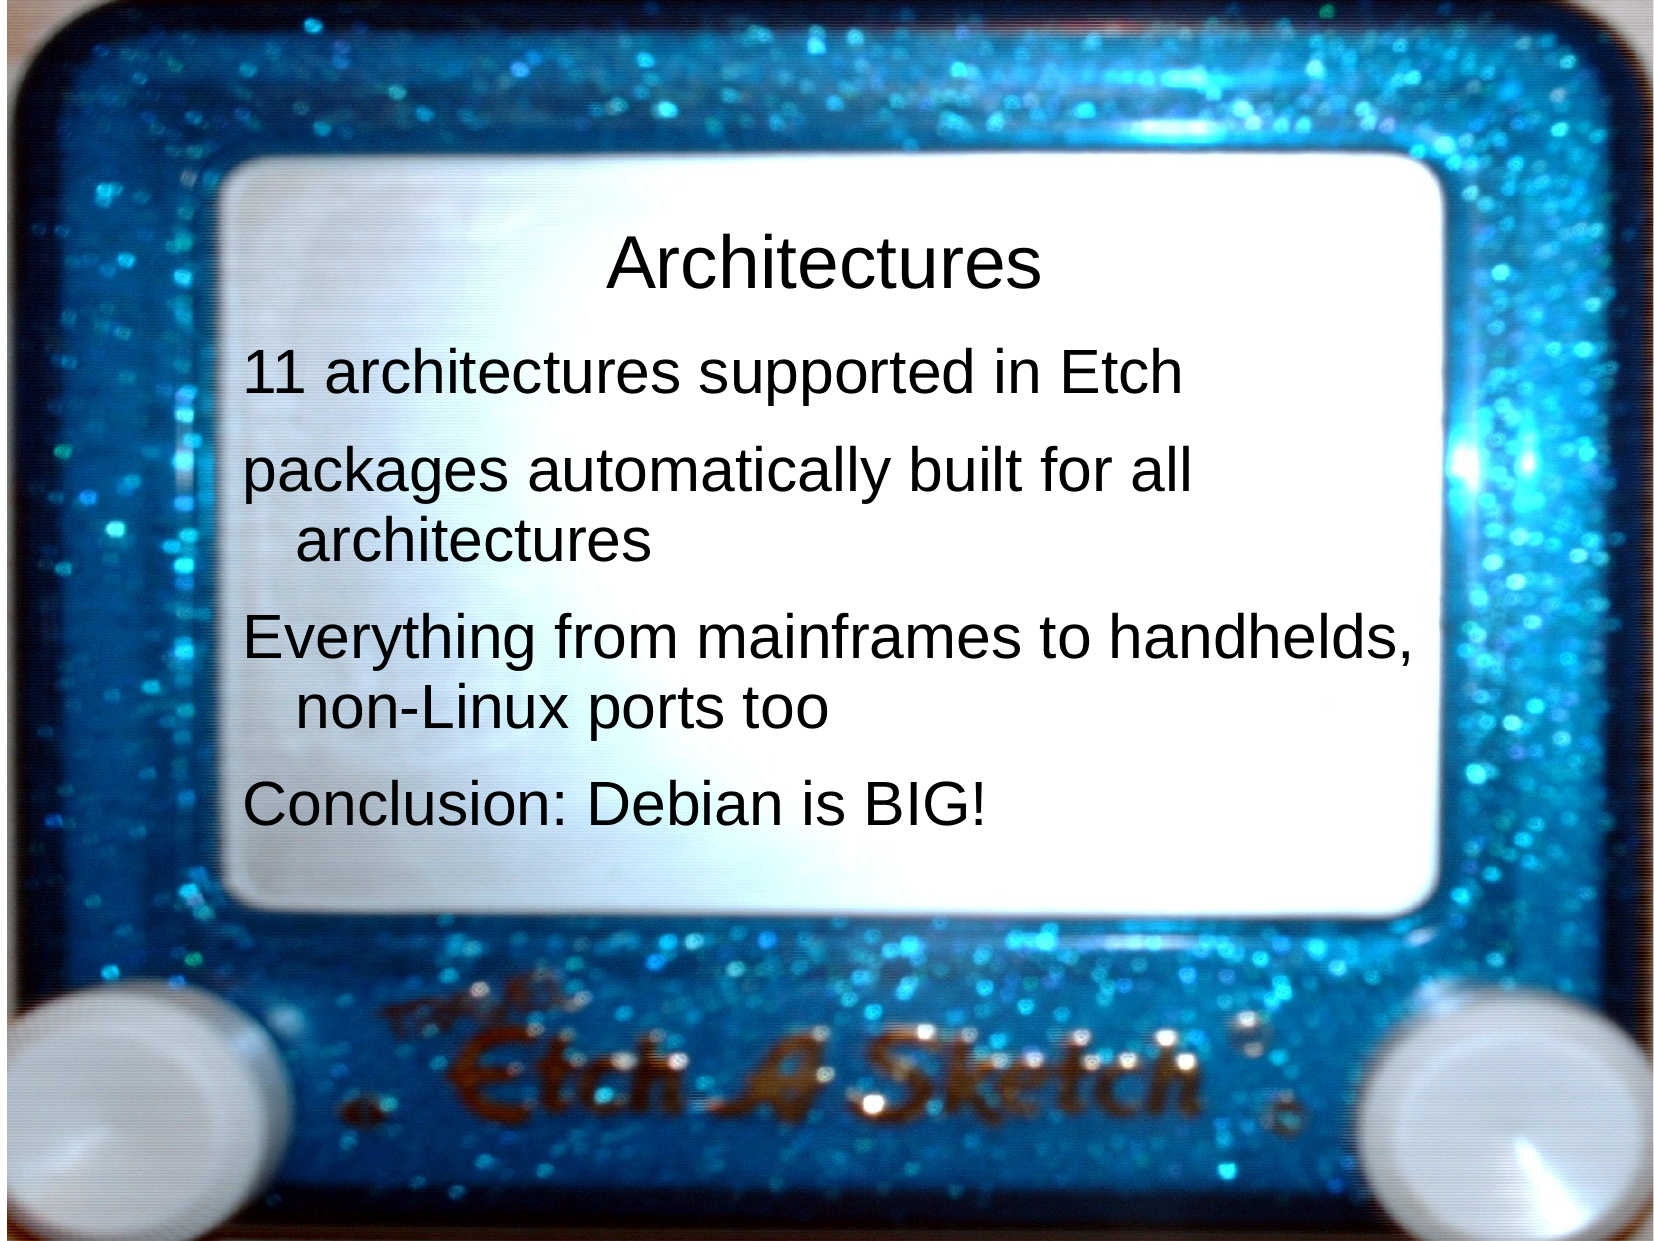

# Architectures
11 architectures supported in Etch
packages automatically built for all architectures
Everything from mainframes to handhelds, non-Linux ports too
Conclusion: Debian is BIG!